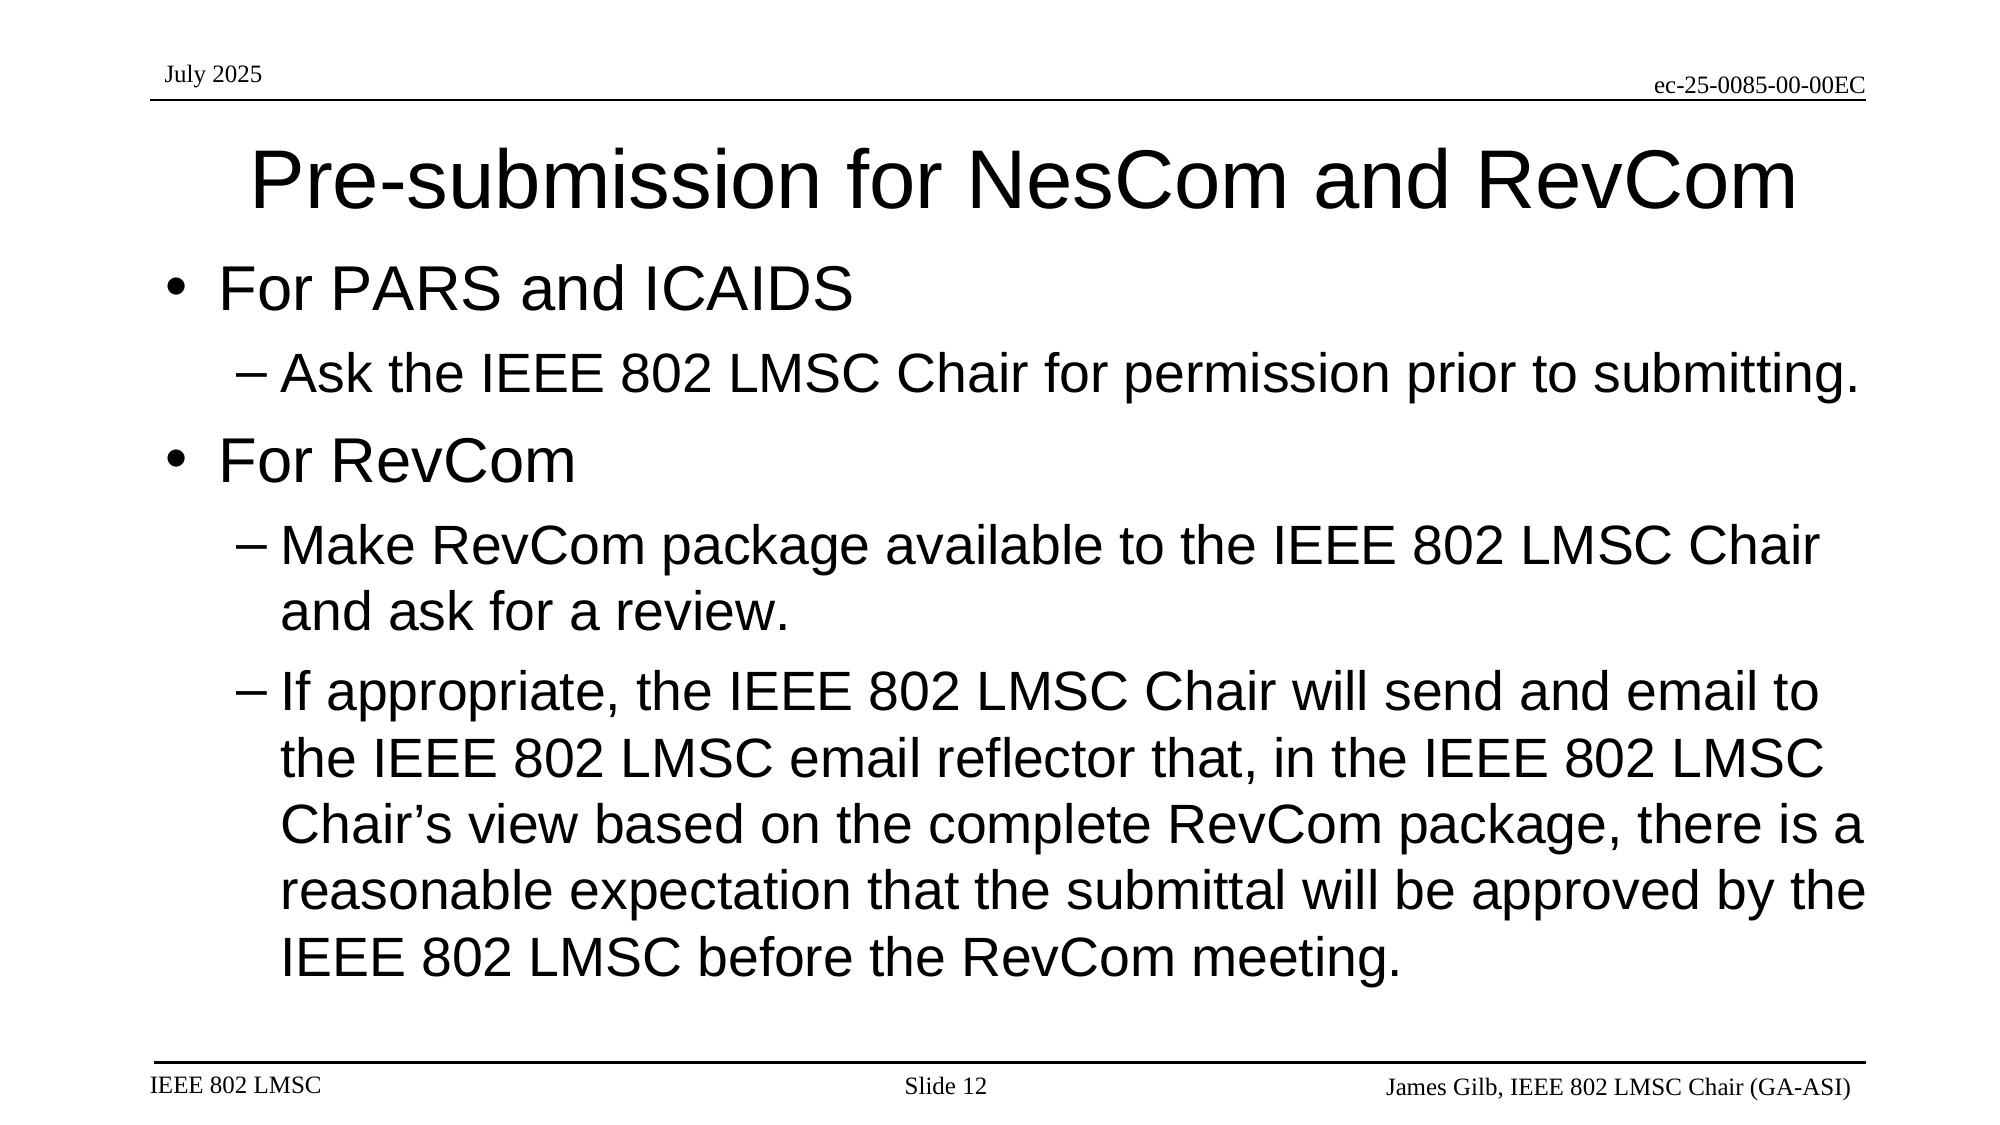

# Pre-submission for NesCom and RevCom
For PARS and ICAIDS
Ask the IEEE 802 LMSC Chair for permission prior to submitting.
For RevCom
Make RevCom package available to the IEEE 802 LMSC Chair and ask for a review.
If appropriate, the IEEE 802 LMSC Chair will send and email to the IEEE 802 LMSC email reflector that, in the IEEE 802 LMSC Chair’s view based on the complete RevCom package, there is a reasonable expectation that the submittal will be approved by the IEEE 802 LMSC before the RevCom meeting.
12